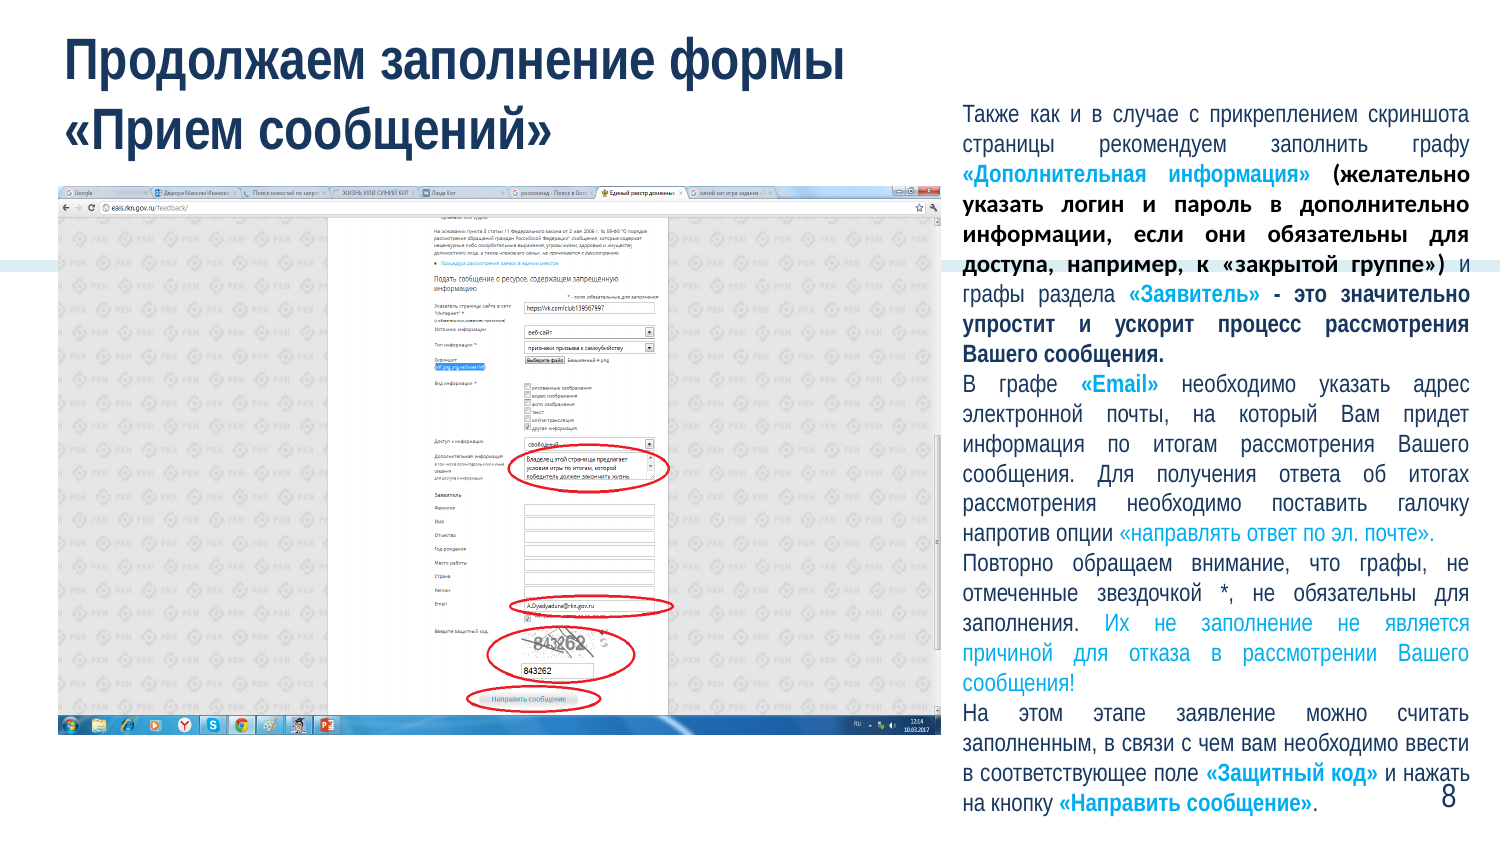

Продолжаем заполнение формы
«Прием сообщений»
Также как и в случае с прикреплением скриншота страницы рекомендуем заполнить графу «Дополнительная информация» (желательно указать логин и пароль в дополнительно информации, если они обязательны для доступа, например, к «закрытой группе») и графы раздела «Заявитель» - это значительно упростит и ускорит процесс рассмотрения Вашего сообщения.
В графе «Email» необходимо указать адрес электронной почты, на который Вам придет информация по итогам рассмотрения Вашего сообщения. Для получения ответа об итогах рассмотрения необходимо поставить галочку напротив опции «направлять ответ по эл. почте».
Повторно обращаем внимание, что графы, не отмеченные звездочкой *, не обязательны для заполнения. Их не заполнение не является причиной для отказа в рассмотрении Вашего сообщения!
На этом этапе заявление можно считать заполненным, в связи с чем вам необходимо ввести в соответствующее поле «Защитный код» и нажать на кнопку «Направить сообщение».